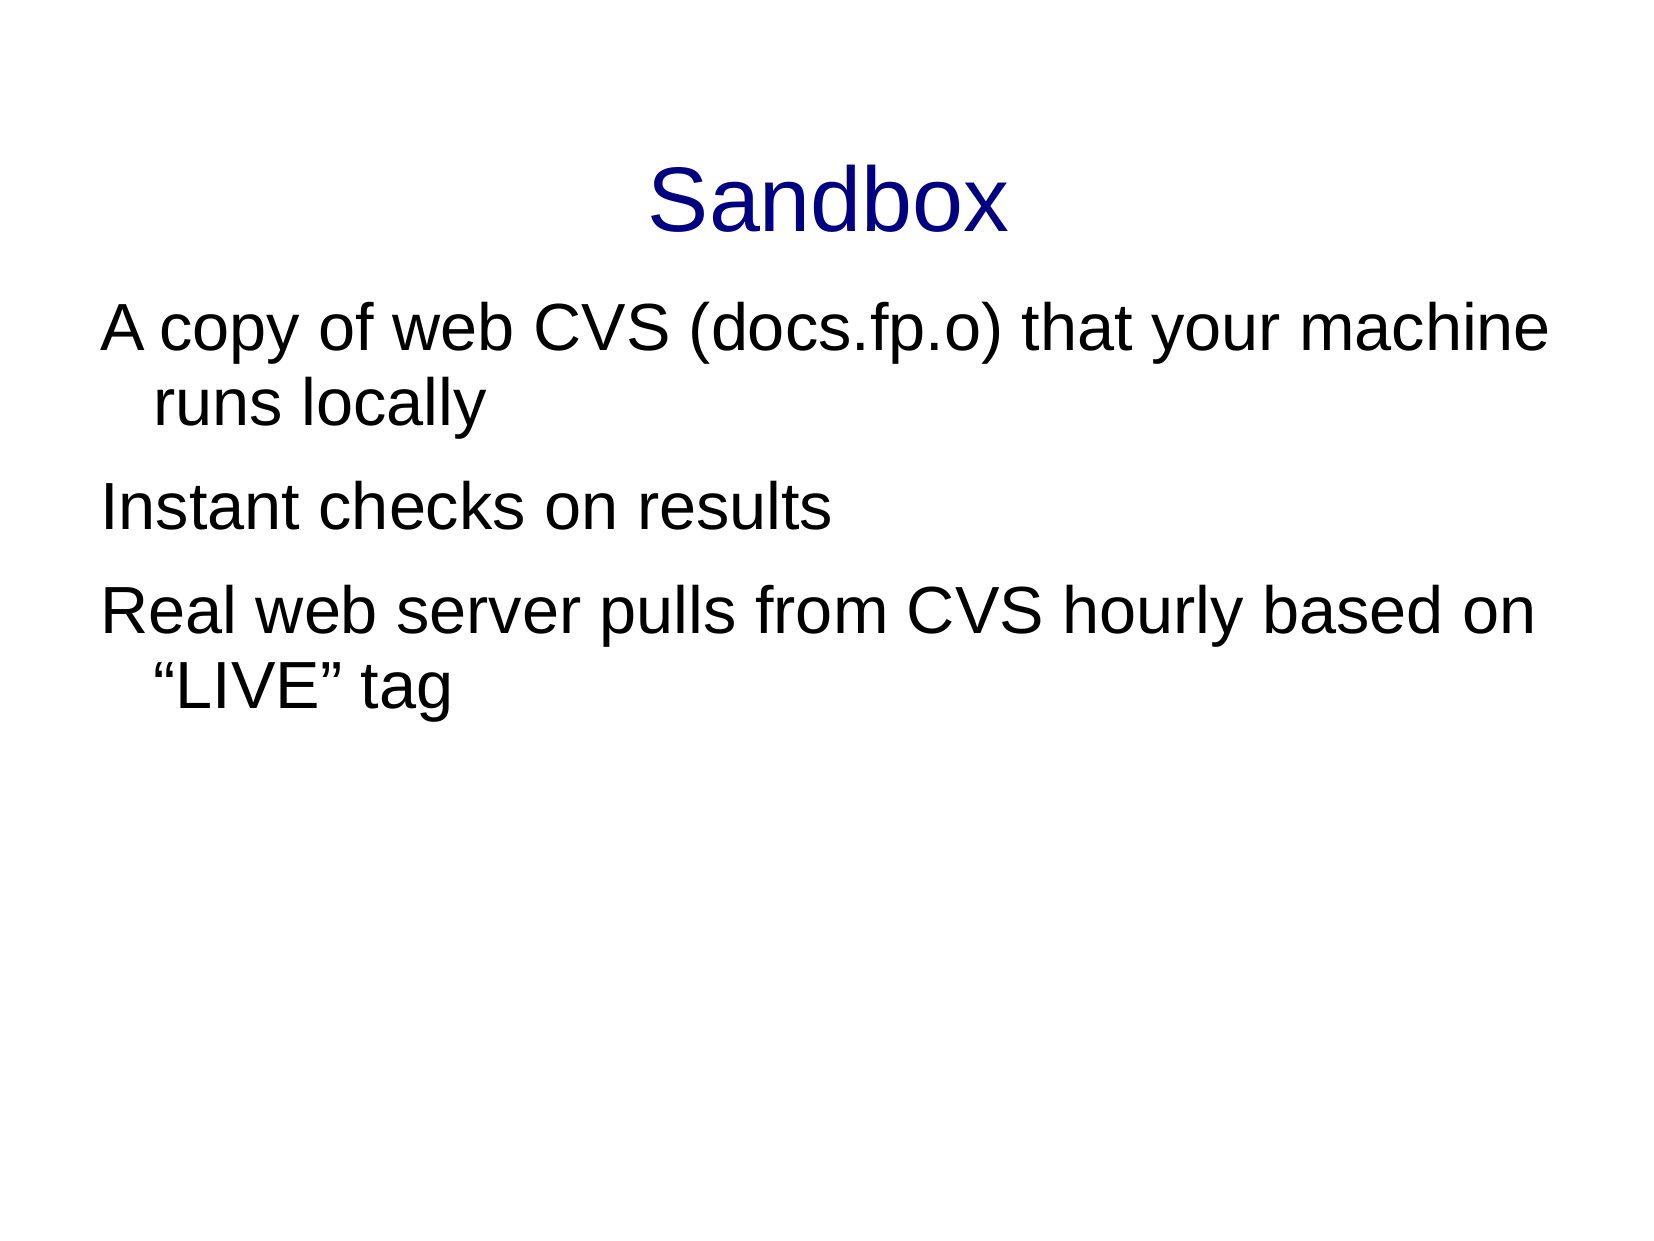

# Sandbox
A copy of web CVS (docs.fp.o) that your machine runs locally
Instant checks on results
Real web server pulls from CVS hourly based on “LIVE” tag